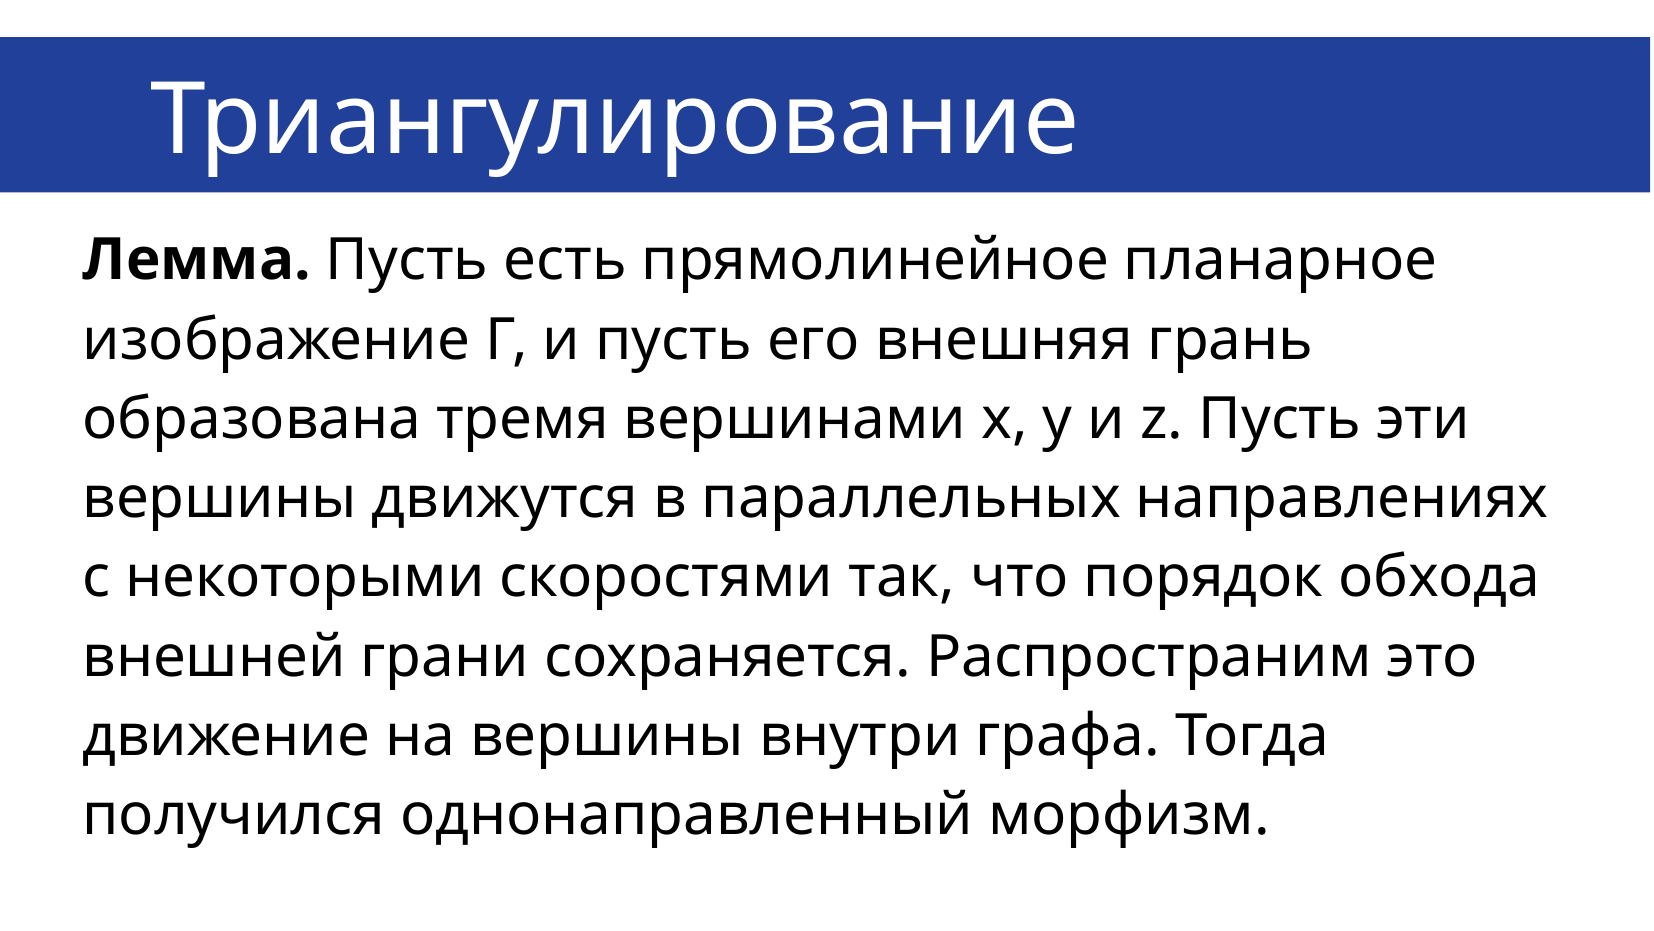

# Триангулирование
Лемма. Пусть есть прямолинейное планарное изображение Г, и пусть его внешняя грань образована тремя вершинами x, y и z. Пусть эти вершины движутся в параллельных направлениях с некоторыми скоростями так, что порядок обхода внешней грани сохраняется. Распространим это движение на вершины внутри графа. Тогда получился однонаправленный морфизм.